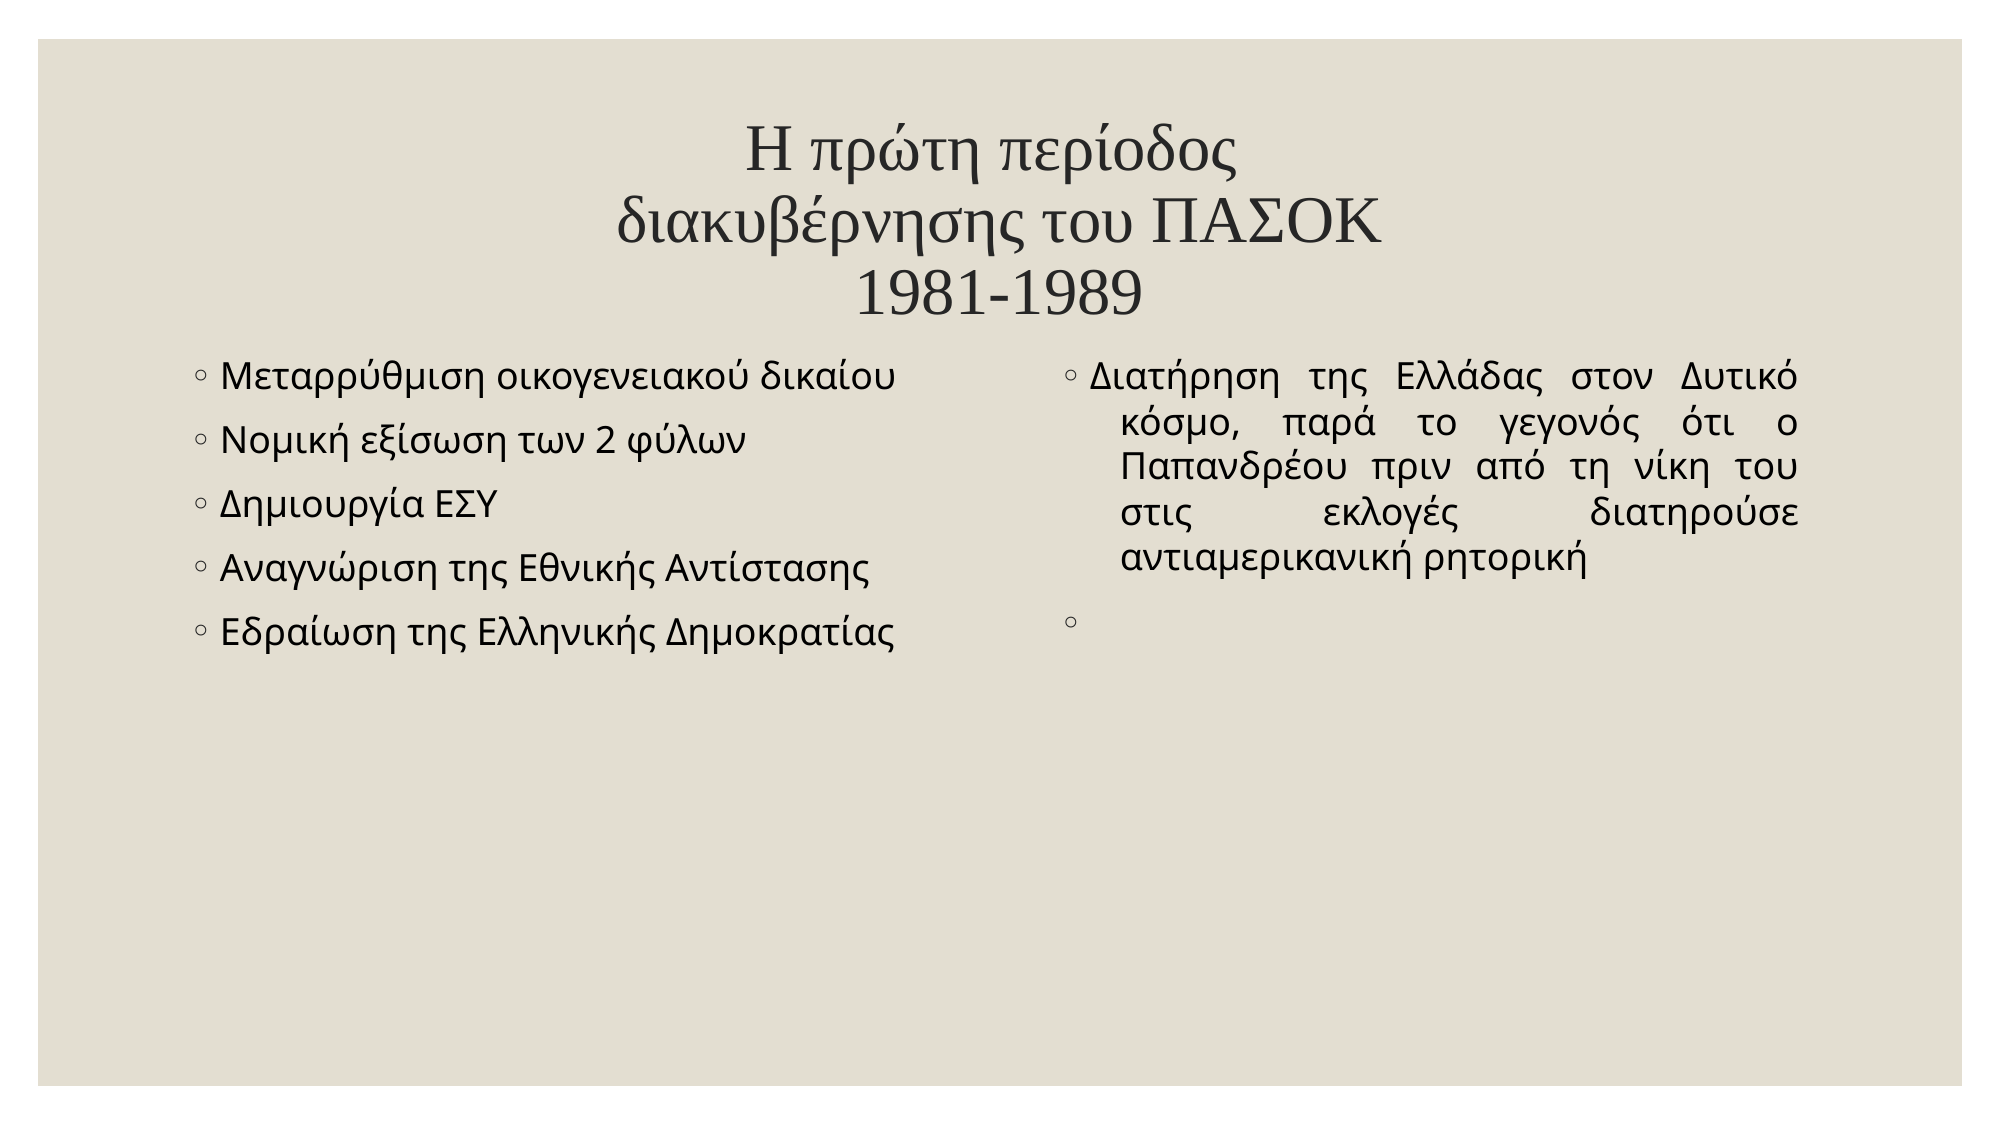

# Η πρώτη περίοδος διακυβέρνησης του ΠΑΣΟΚ 1981-1989
Μεταρρύθμιση οικογενειακού δικαίου
Νομική εξίσωση των 2 φύλων
Δημιουργία ΕΣΥ
Αναγνώριση της Εθνικής Αντίστασης
Εδραίωση της Ελληνικής Δημοκρατίας
Διατήρηση της Ελλάδας στον Δυτικό κόσμο, παρά το γεγονός ότι ο Παπανδρέου πριν από τη νίκη του στις εκλογές διατηρούσε αντιαμερικανική ρητορική